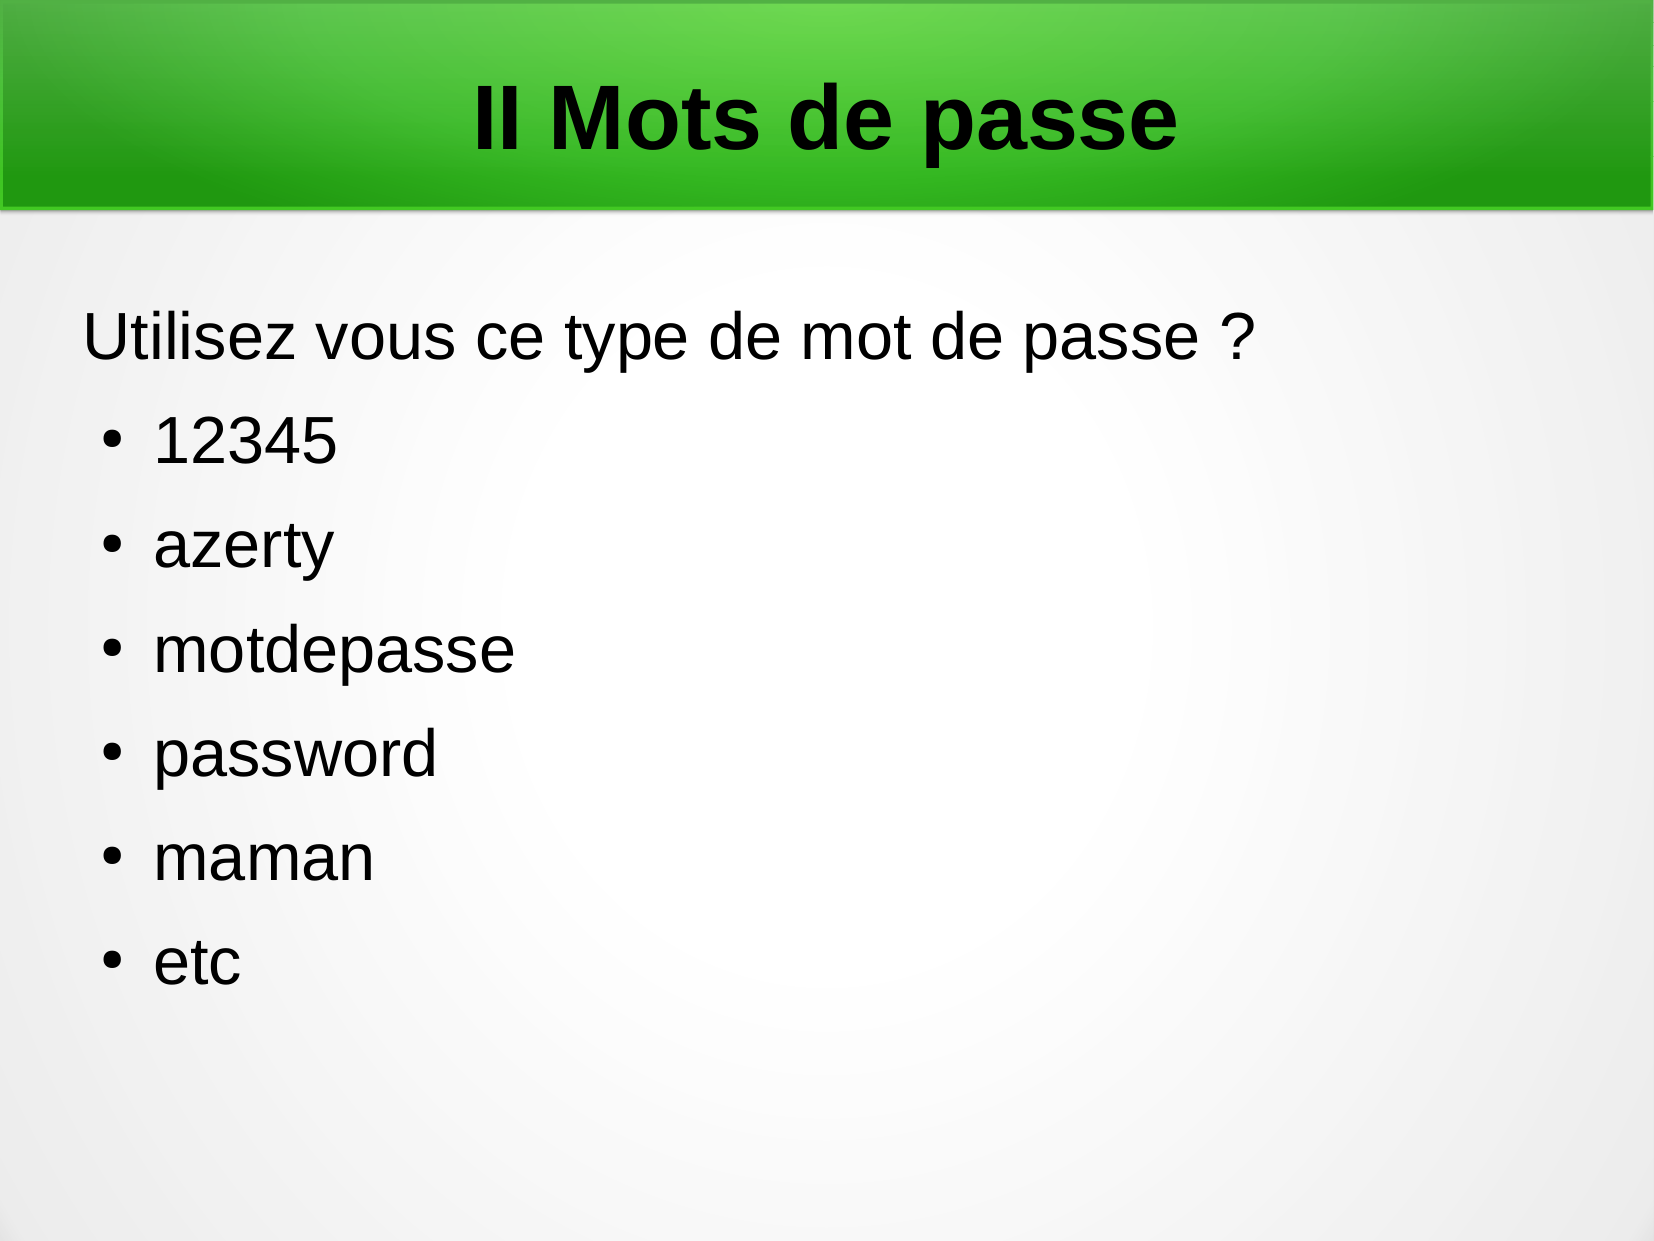

# II Mots de passe
Utilisez vous ce type de mot de passe ?
12345
azerty
motdepasse
password
maman
etc